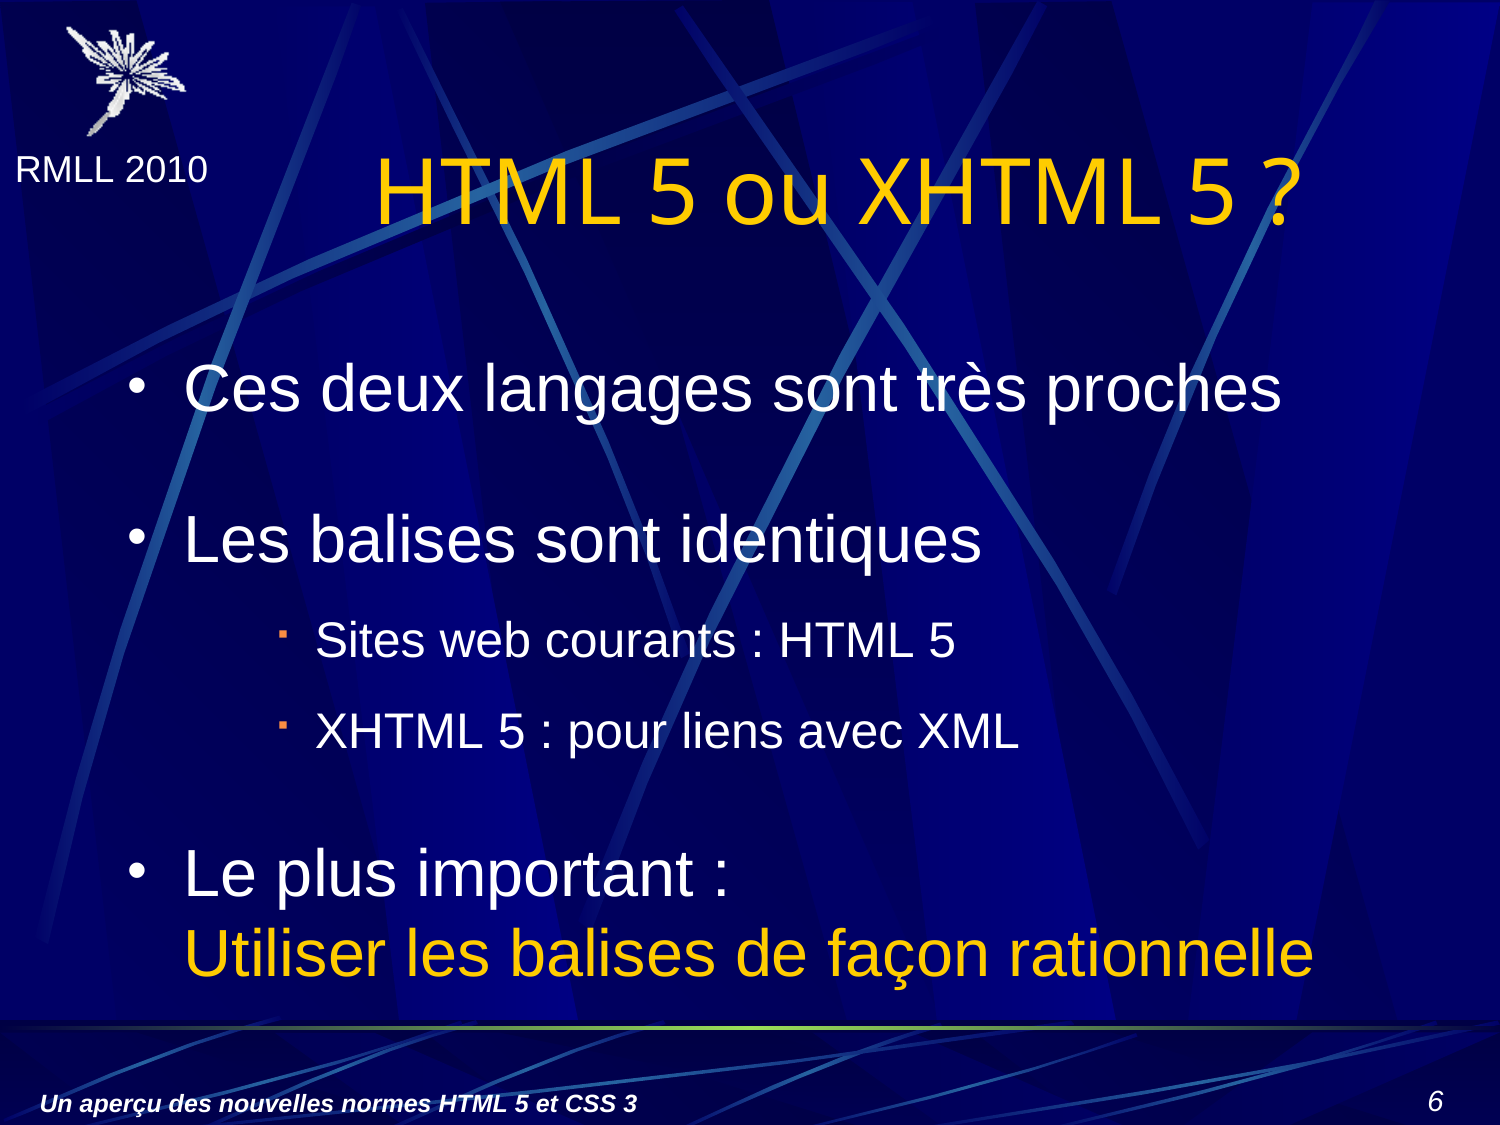

# HTML 5 ou XHTML 5 ?
Ces deux langages sont très proches
Les balises sont identiques
Sites web courants : HTML 5
XHTML 5 : pour liens avec XML
Le plus important :
Utiliser les balises de façon rationnelle